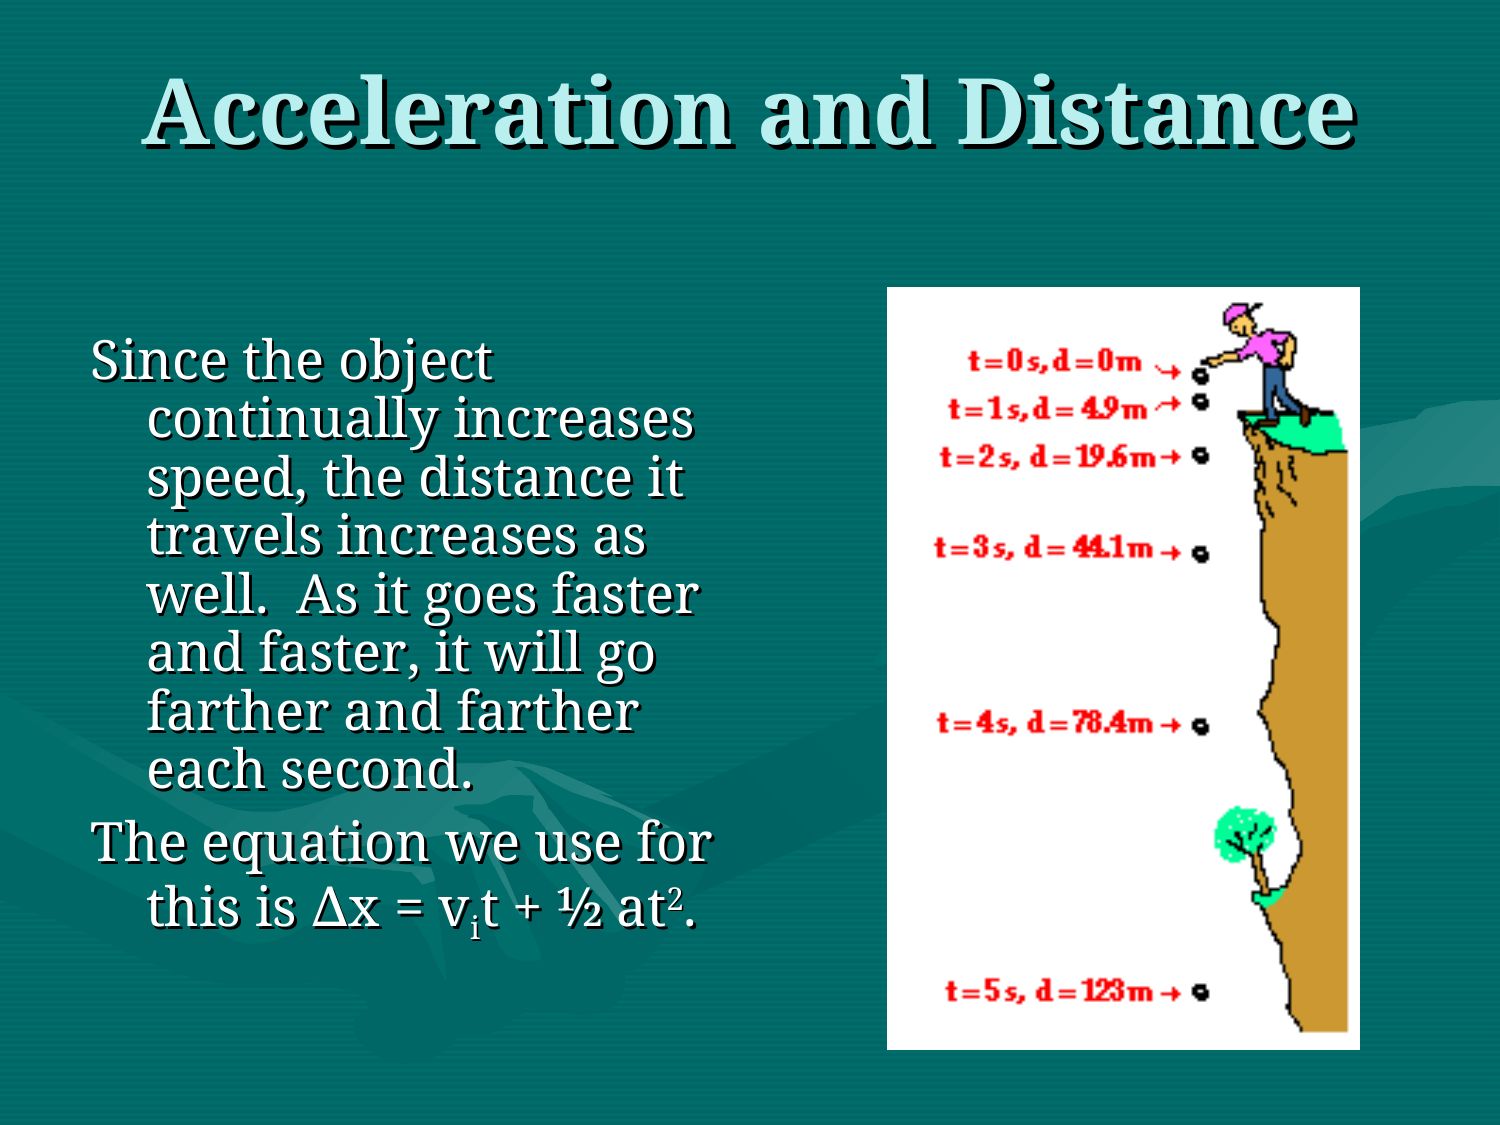

Acceleration and Distance
Since the object continually increases speed, the distance it travels increases as well. As it goes faster and faster, it will go farther and farther each second.
The equation we use for this is ∆x = vit + ½ at2.